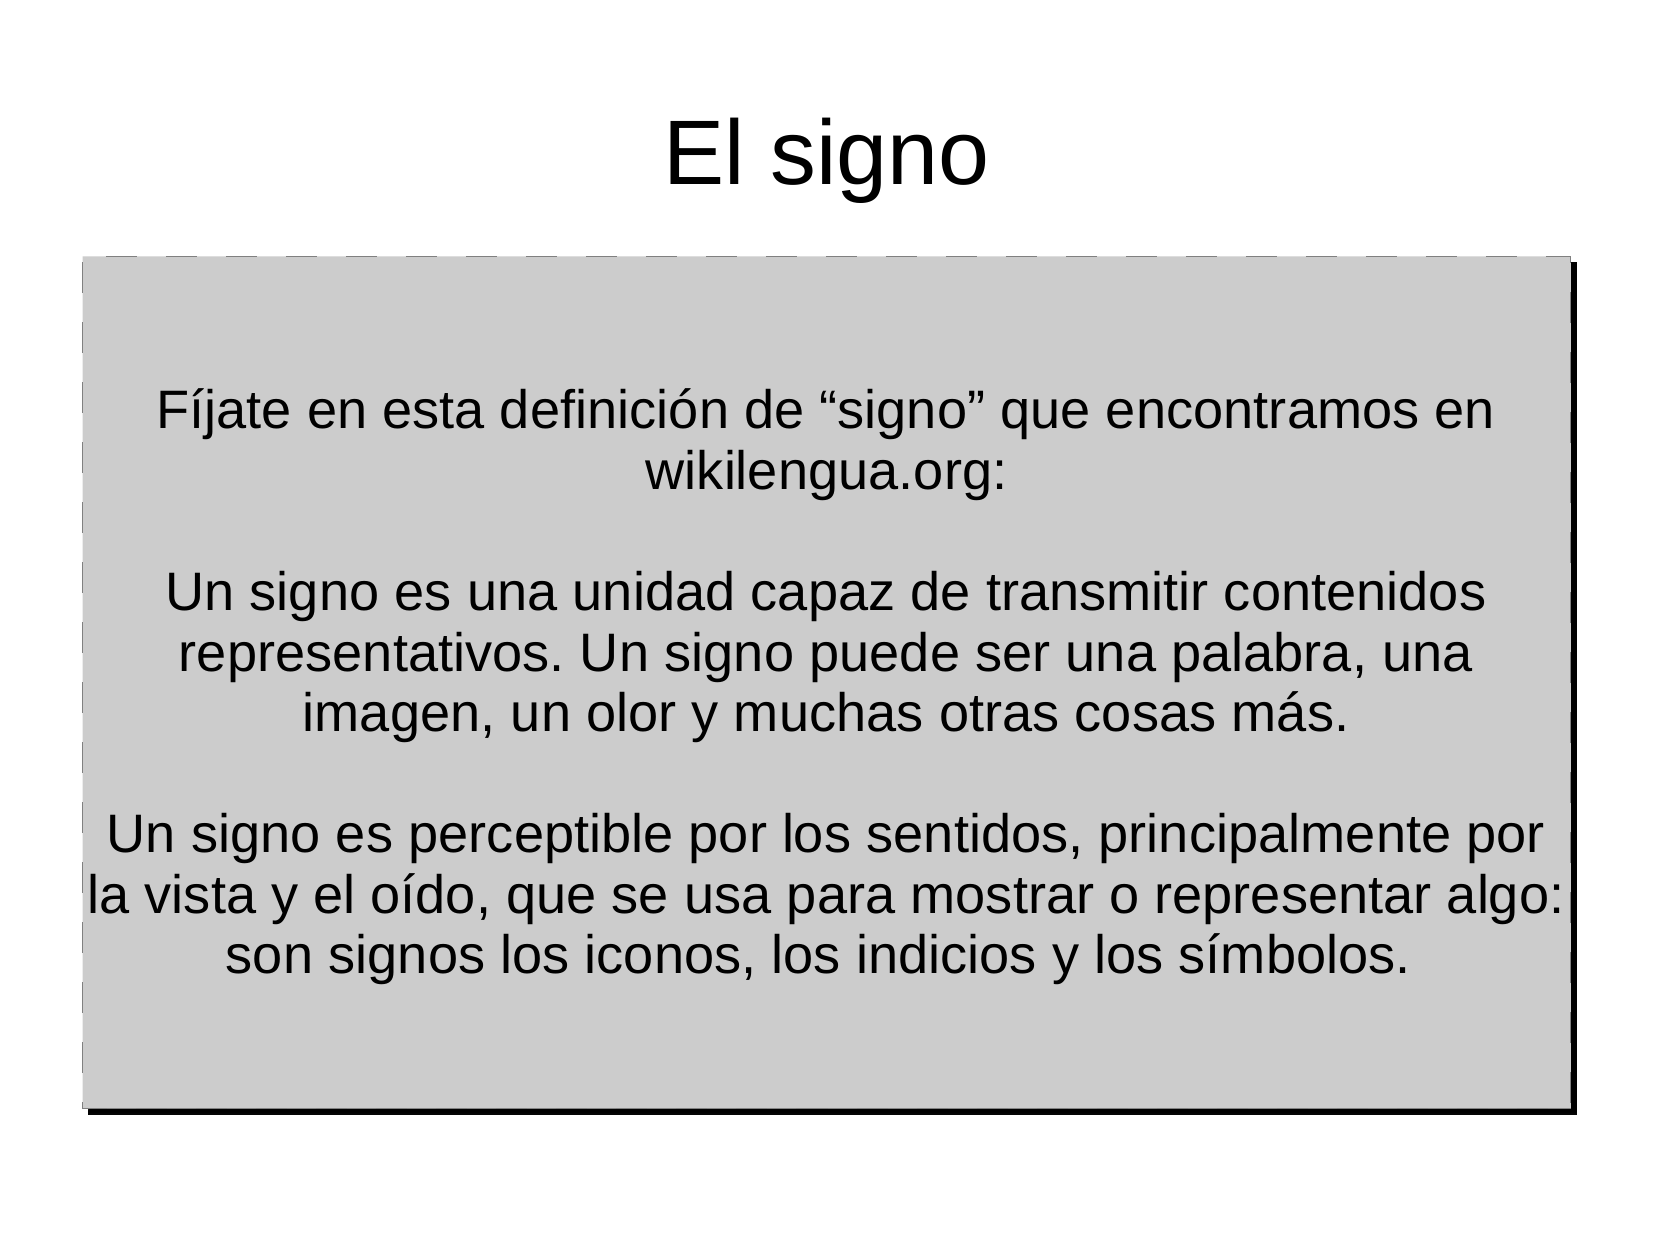

# El signo
Fíjate en esta definición de “signo” que encontramos en wikilengua.org:
Un signo es una unidad capaz de transmitir contenidos representativos. Un signo puede ser una palabra, una imagen, un olor y muchas otras cosas más.
Un signo es perceptible por los sentidos, principalmente por la vista y el oído, que se usa para mostrar o representar algo: son signos los iconos, los indicios y los símbolos.